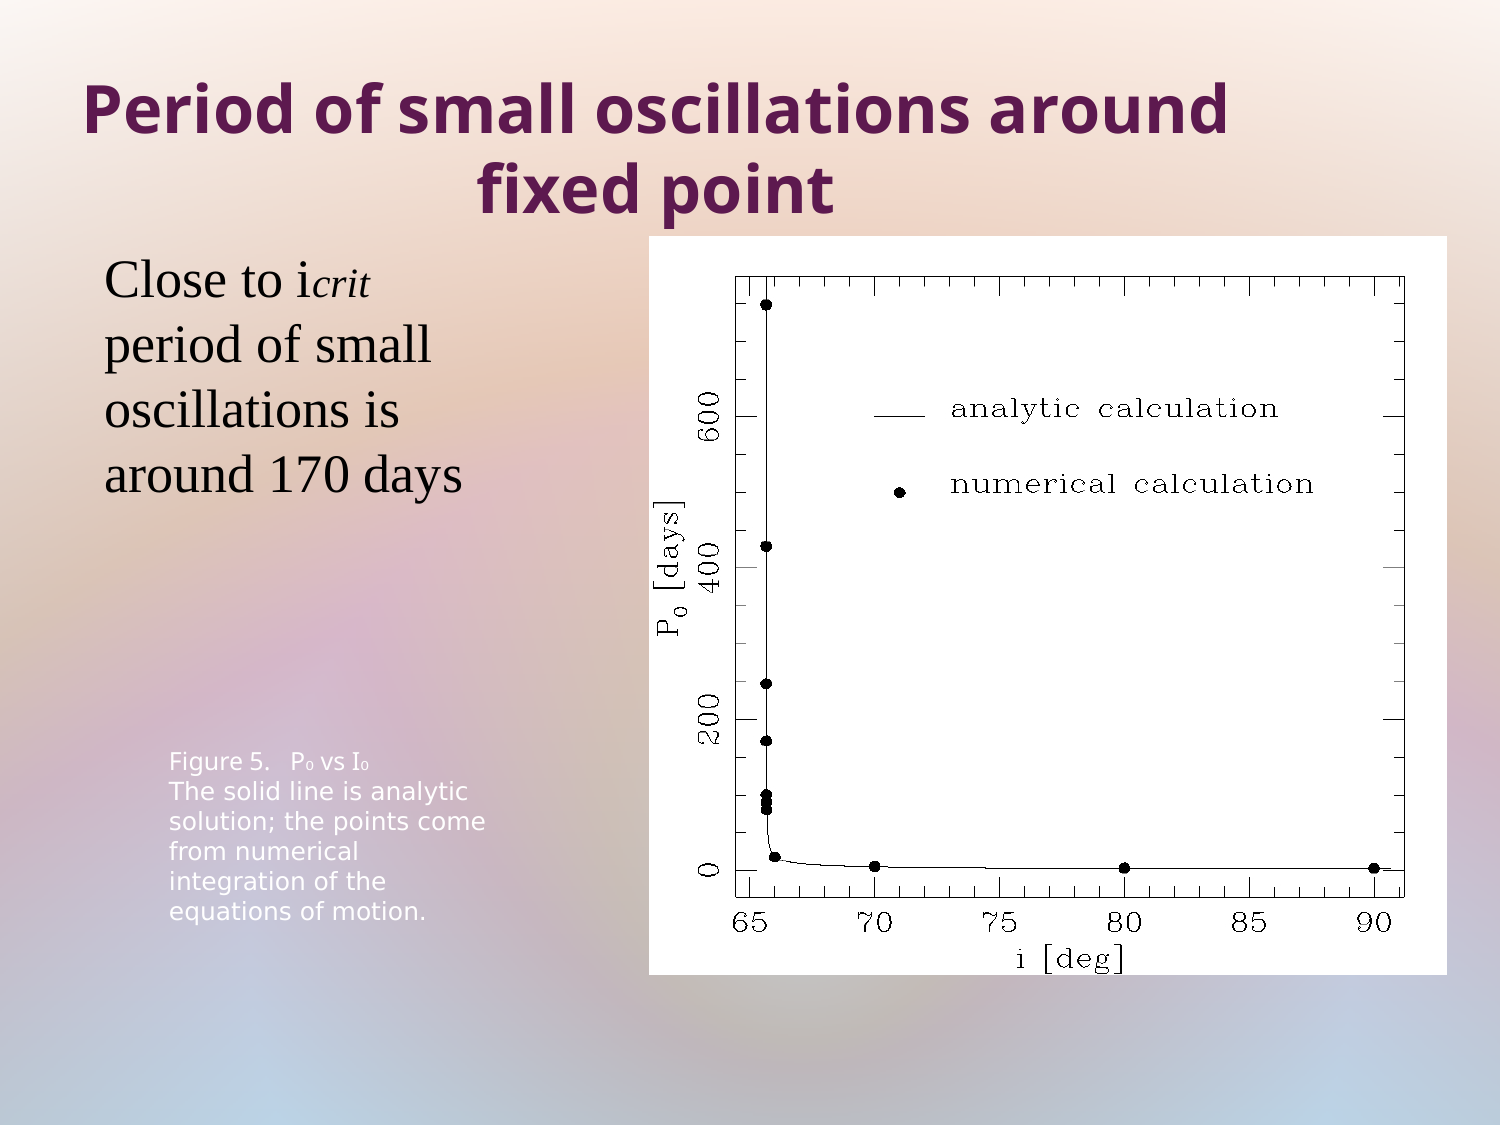

# Period of small oscillations around fixed point
Close to icrit period of small oscillations is around 170 days
Figure 5. P₀ vs I₀
The solid line is analytic solution; the points come from numerical integration of the equations of motion.